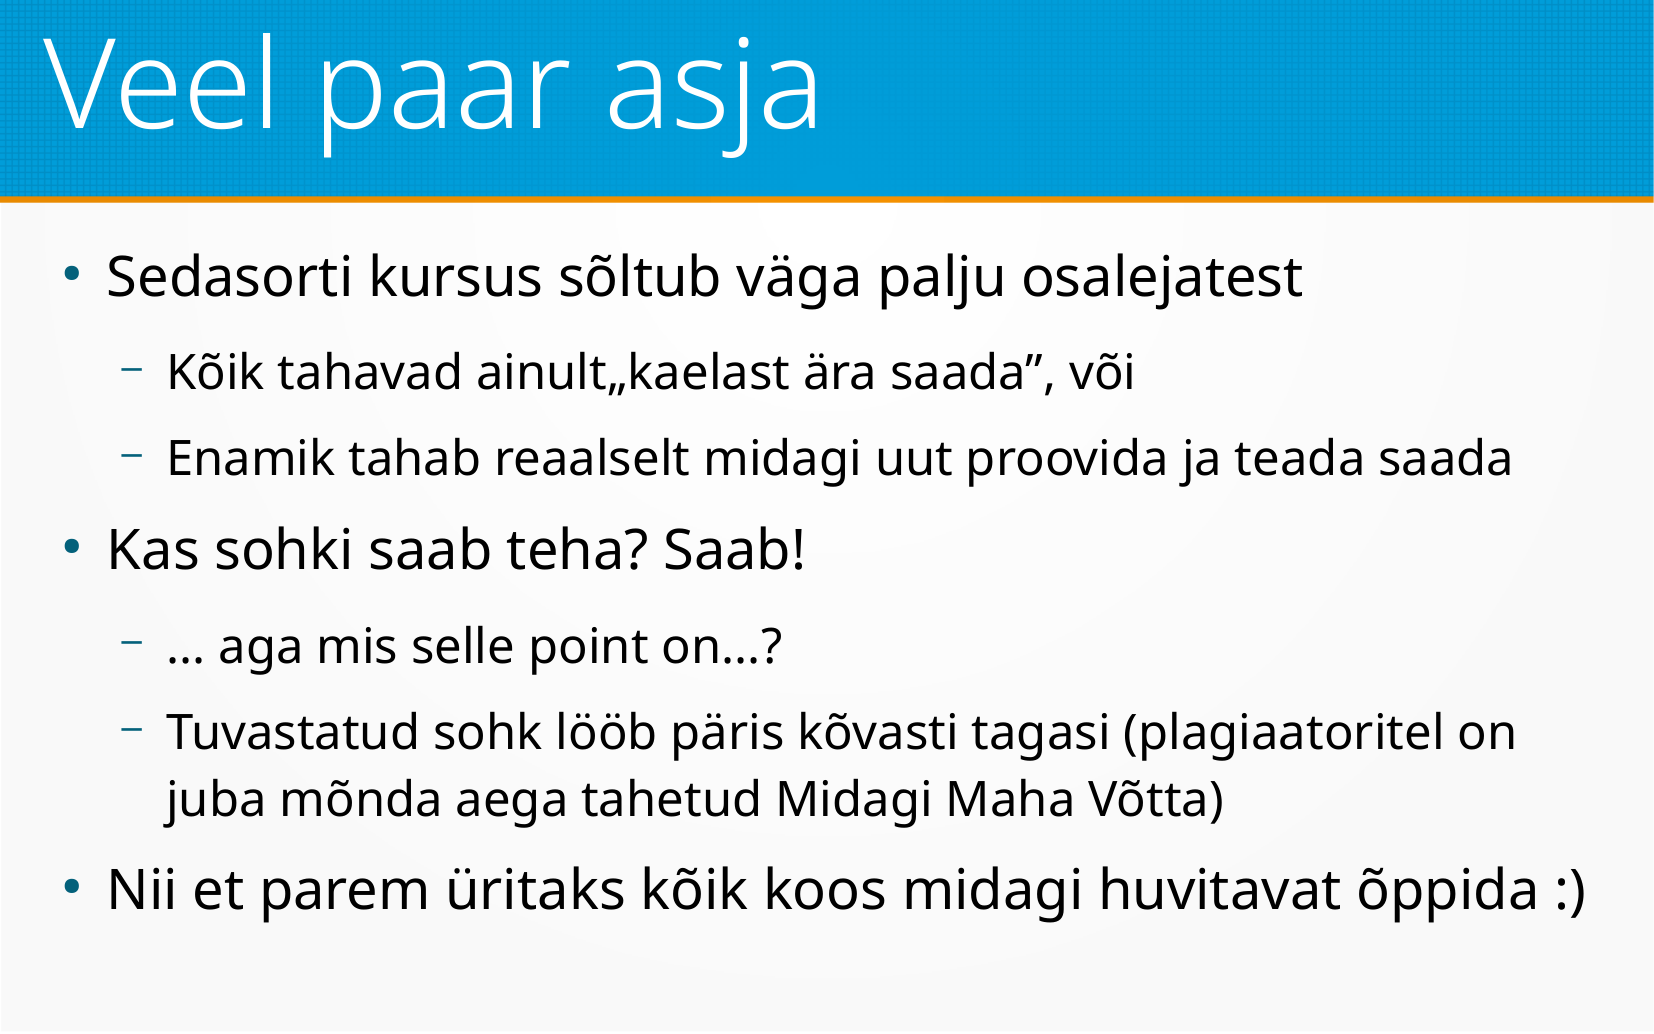

# Veel paar asja
Sedasorti kursus sõltub väga palju osalejatest
Kõik tahavad ainult„kaelast ära saada”, või
Enamik tahab reaalselt midagi uut proovida ja teada saada
Kas sohki saab teha? Saab!
... aga mis selle point on...?
Tuvastatud sohk lööb päris kõvasti tagasi (plagiaatoritel on juba mõnda aega tahetud Midagi Maha Võtta)
Nii et parem üritaks kõik koos midagi huvitavat õppida :)